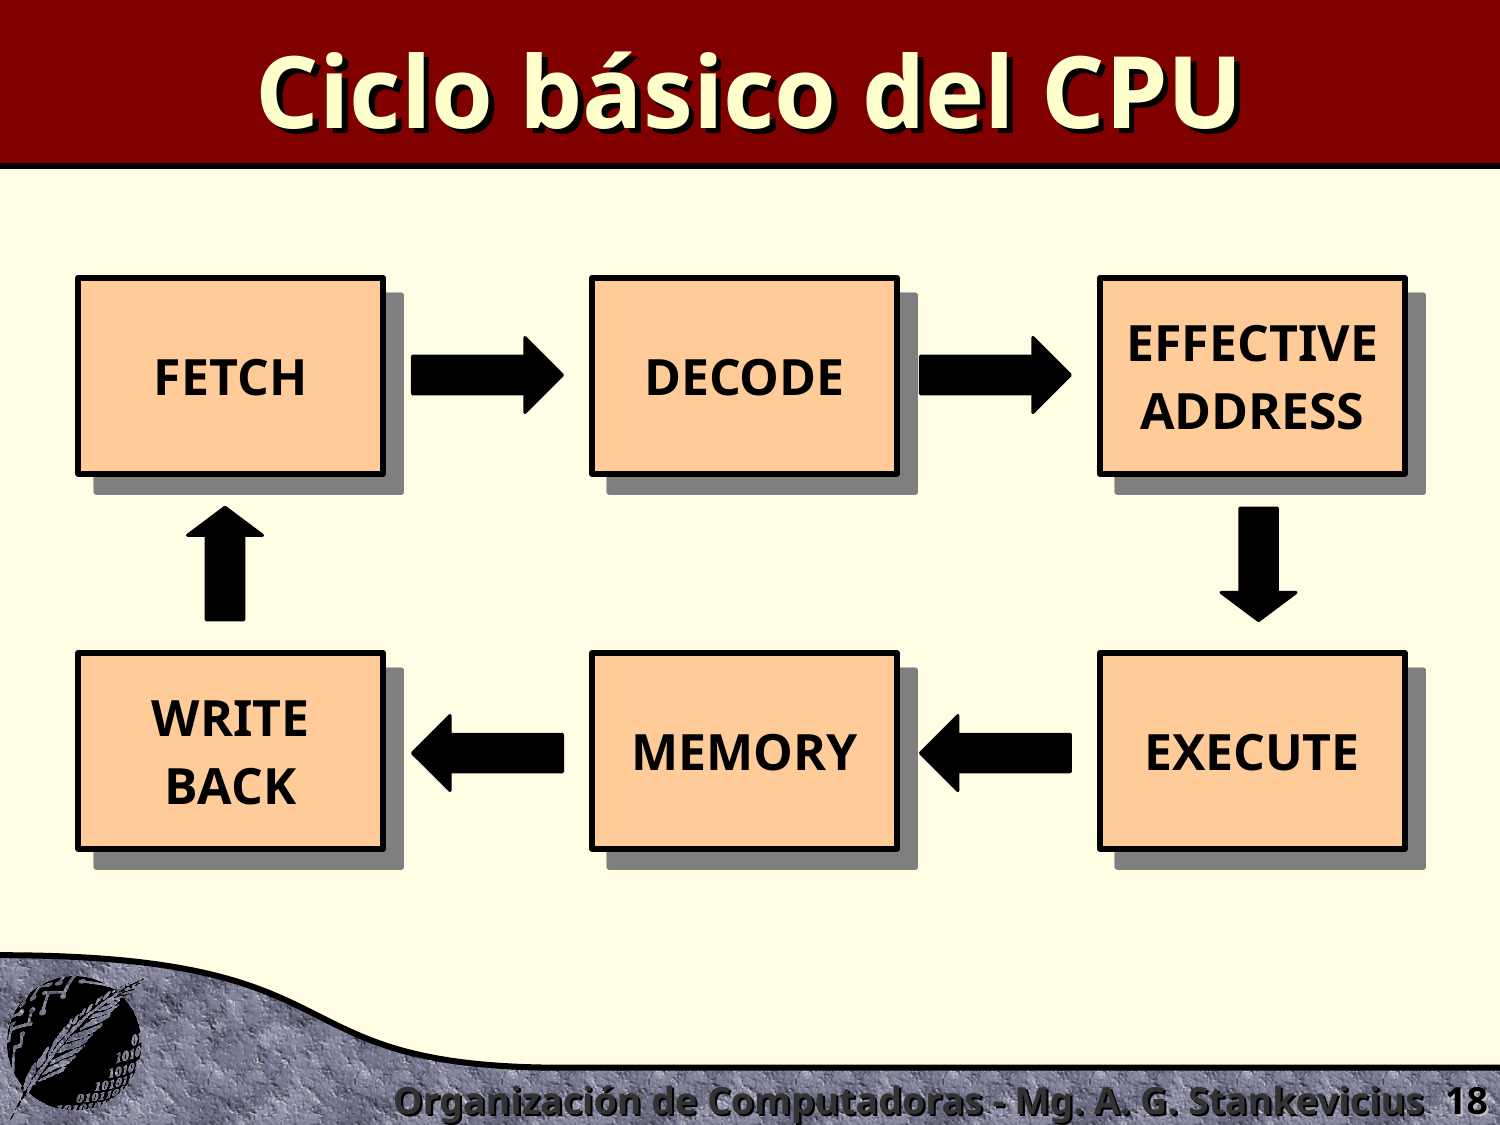

# Ciclo básico del CPU
FETCH
DECODE
EFFECTIVE
ADDRESS
WRITE
BACK
MEMORY
EXECUTE
18